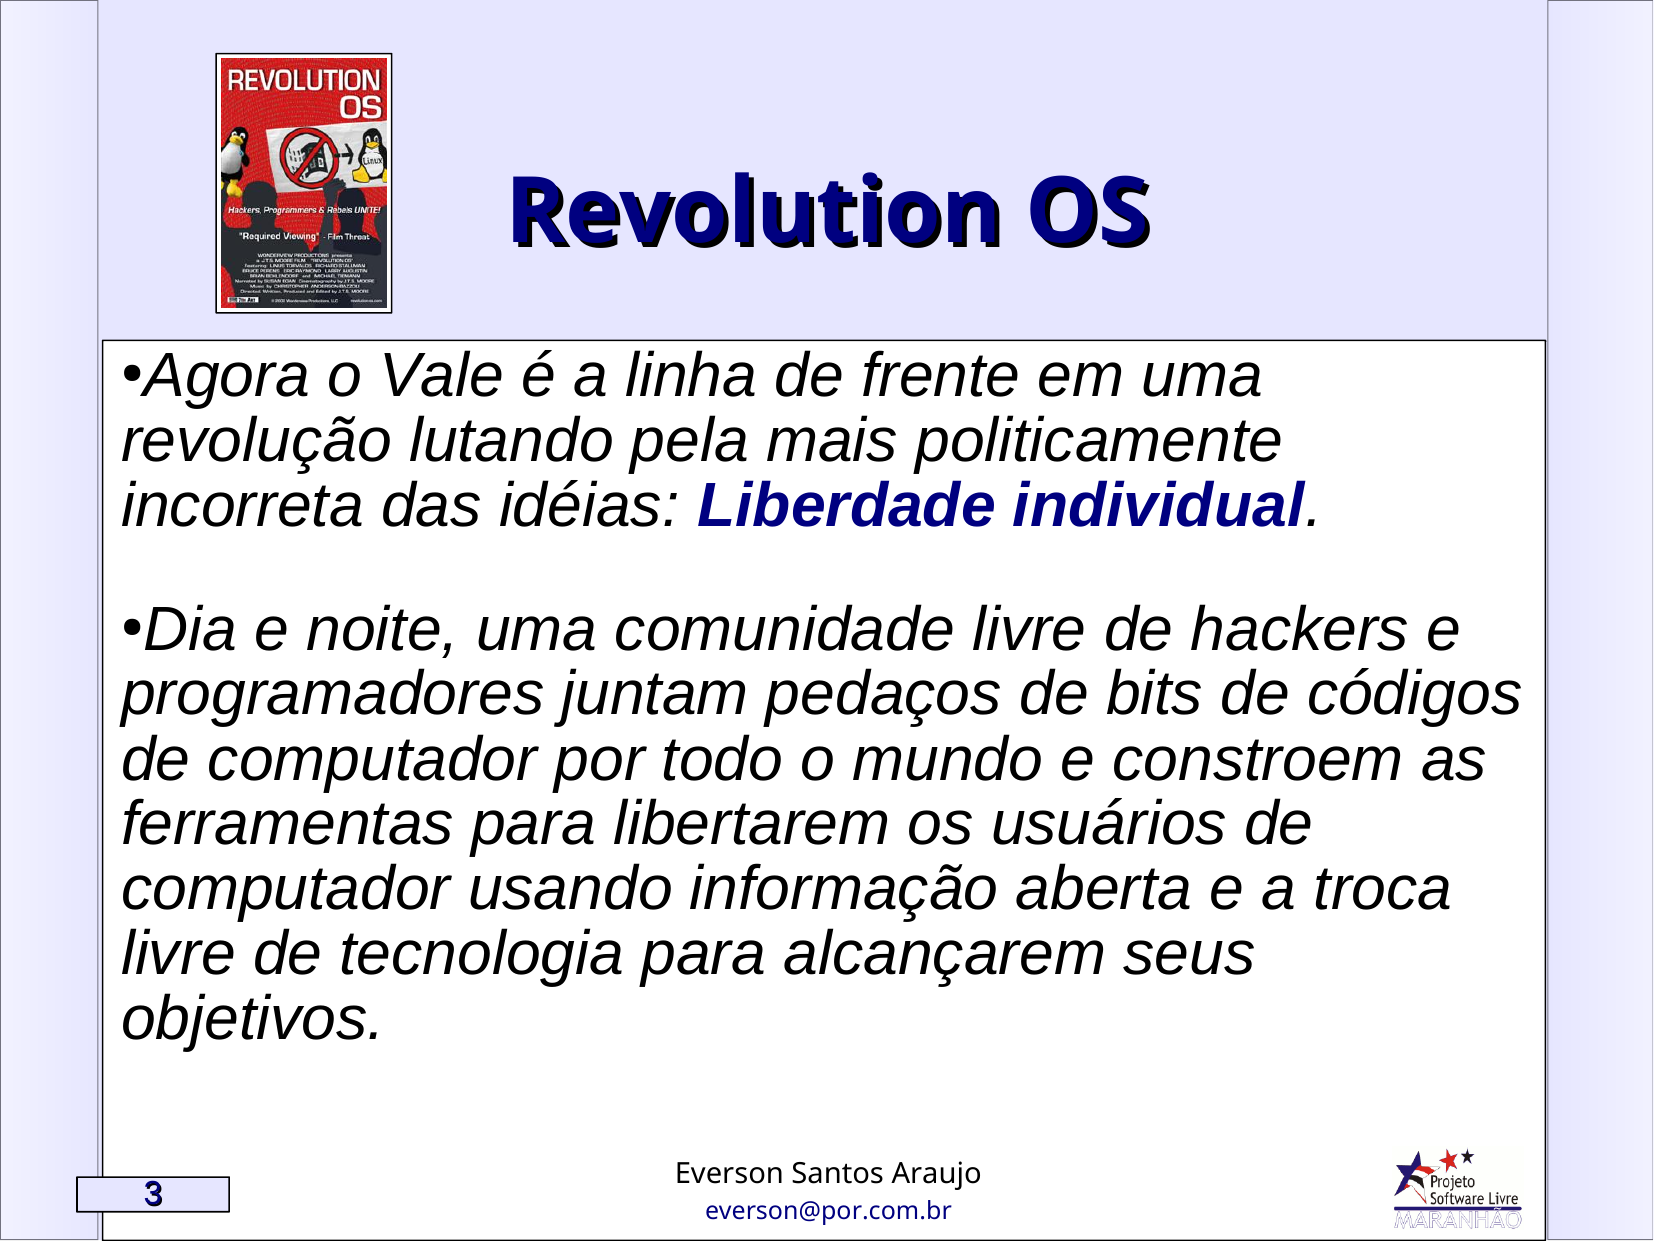

# Revolution OS
Agora o Vale é a linha de frente em uma revolução lutando pela mais politicamente incorreta das idéias: Liberdade individual.
Dia e noite, uma comunidade livre de hackers e programadores juntam pedaços de bits de códigos de computador por todo o mundo e constroem as ferramentas para libertarem os usuários de computador usando informação aberta e a troca livre de tecnologia para alcançarem seus objetivos.